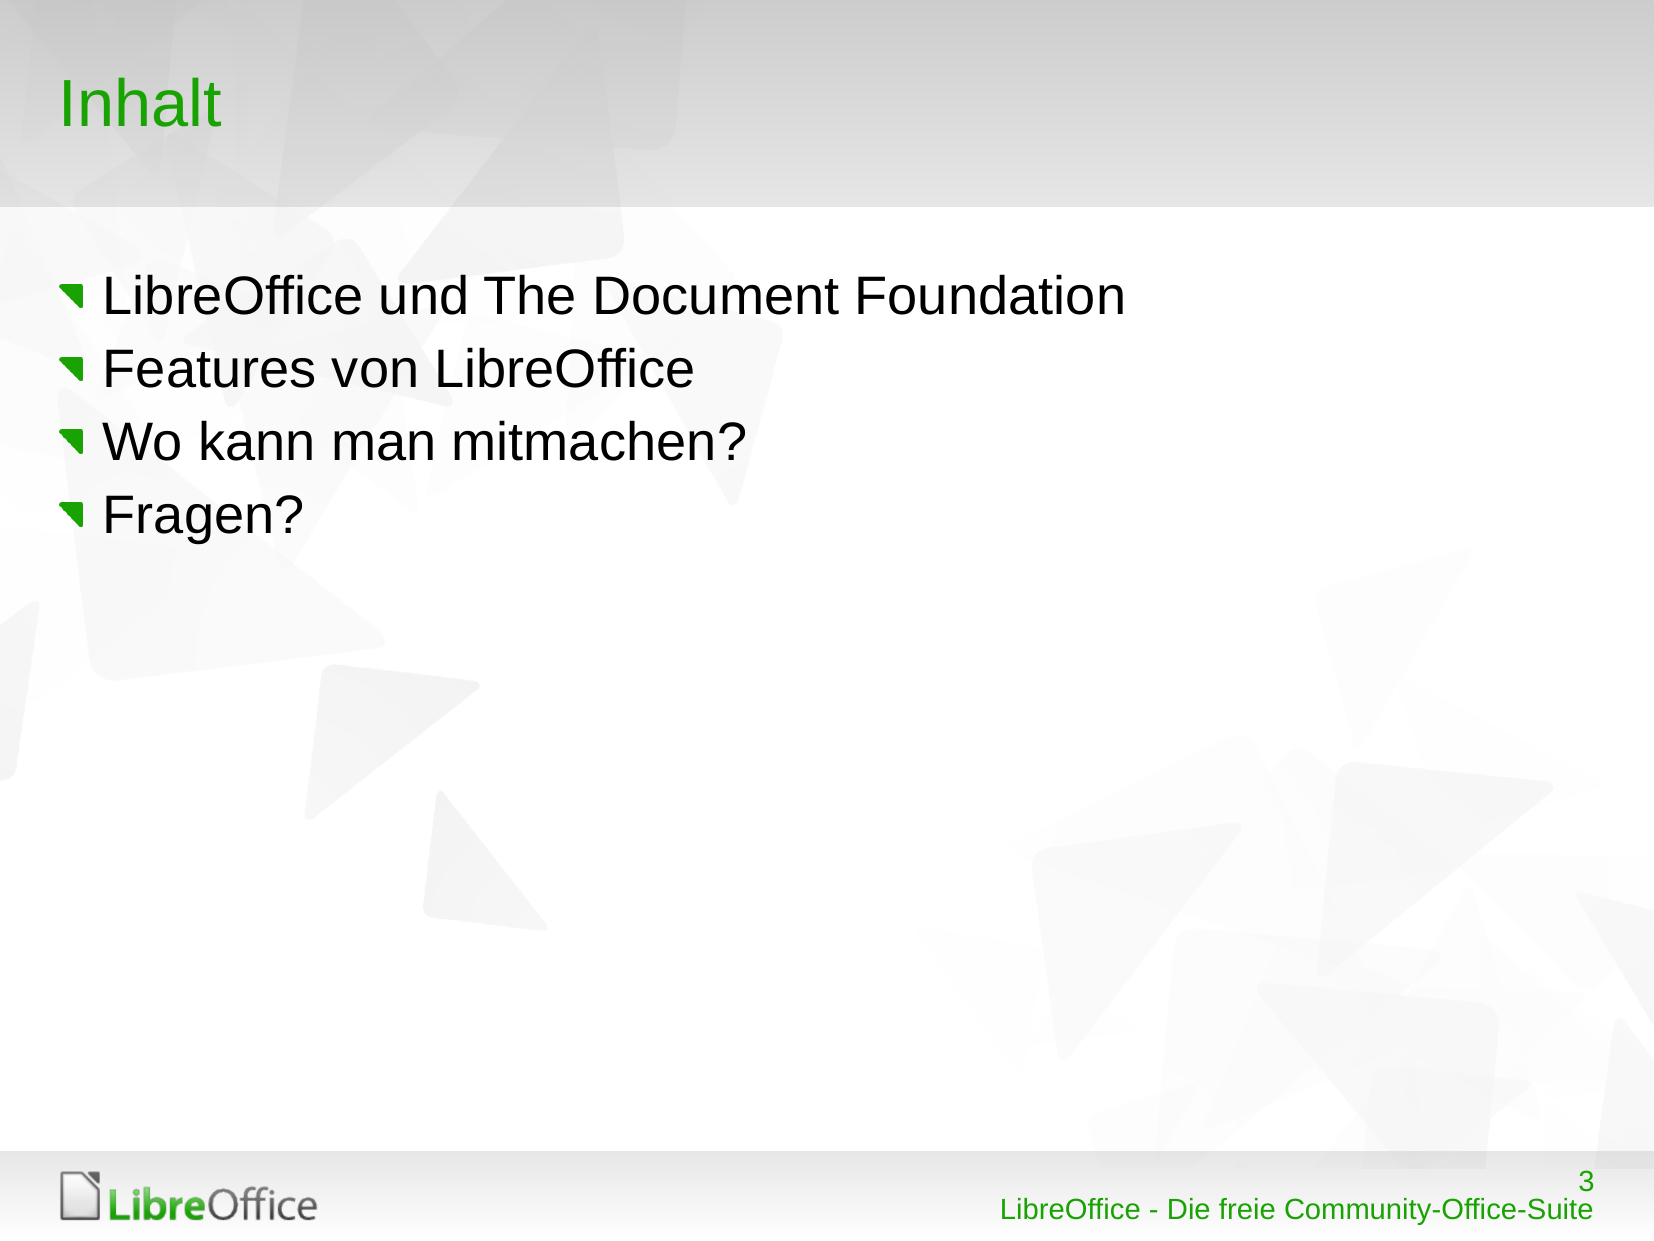

# Inhalt
LibreOffice und The Document Foundation
Features von LibreOffice
Wo kann man mitmachen?
Fragen?
3
LibreOffice - Die freie Community-Office-Suite